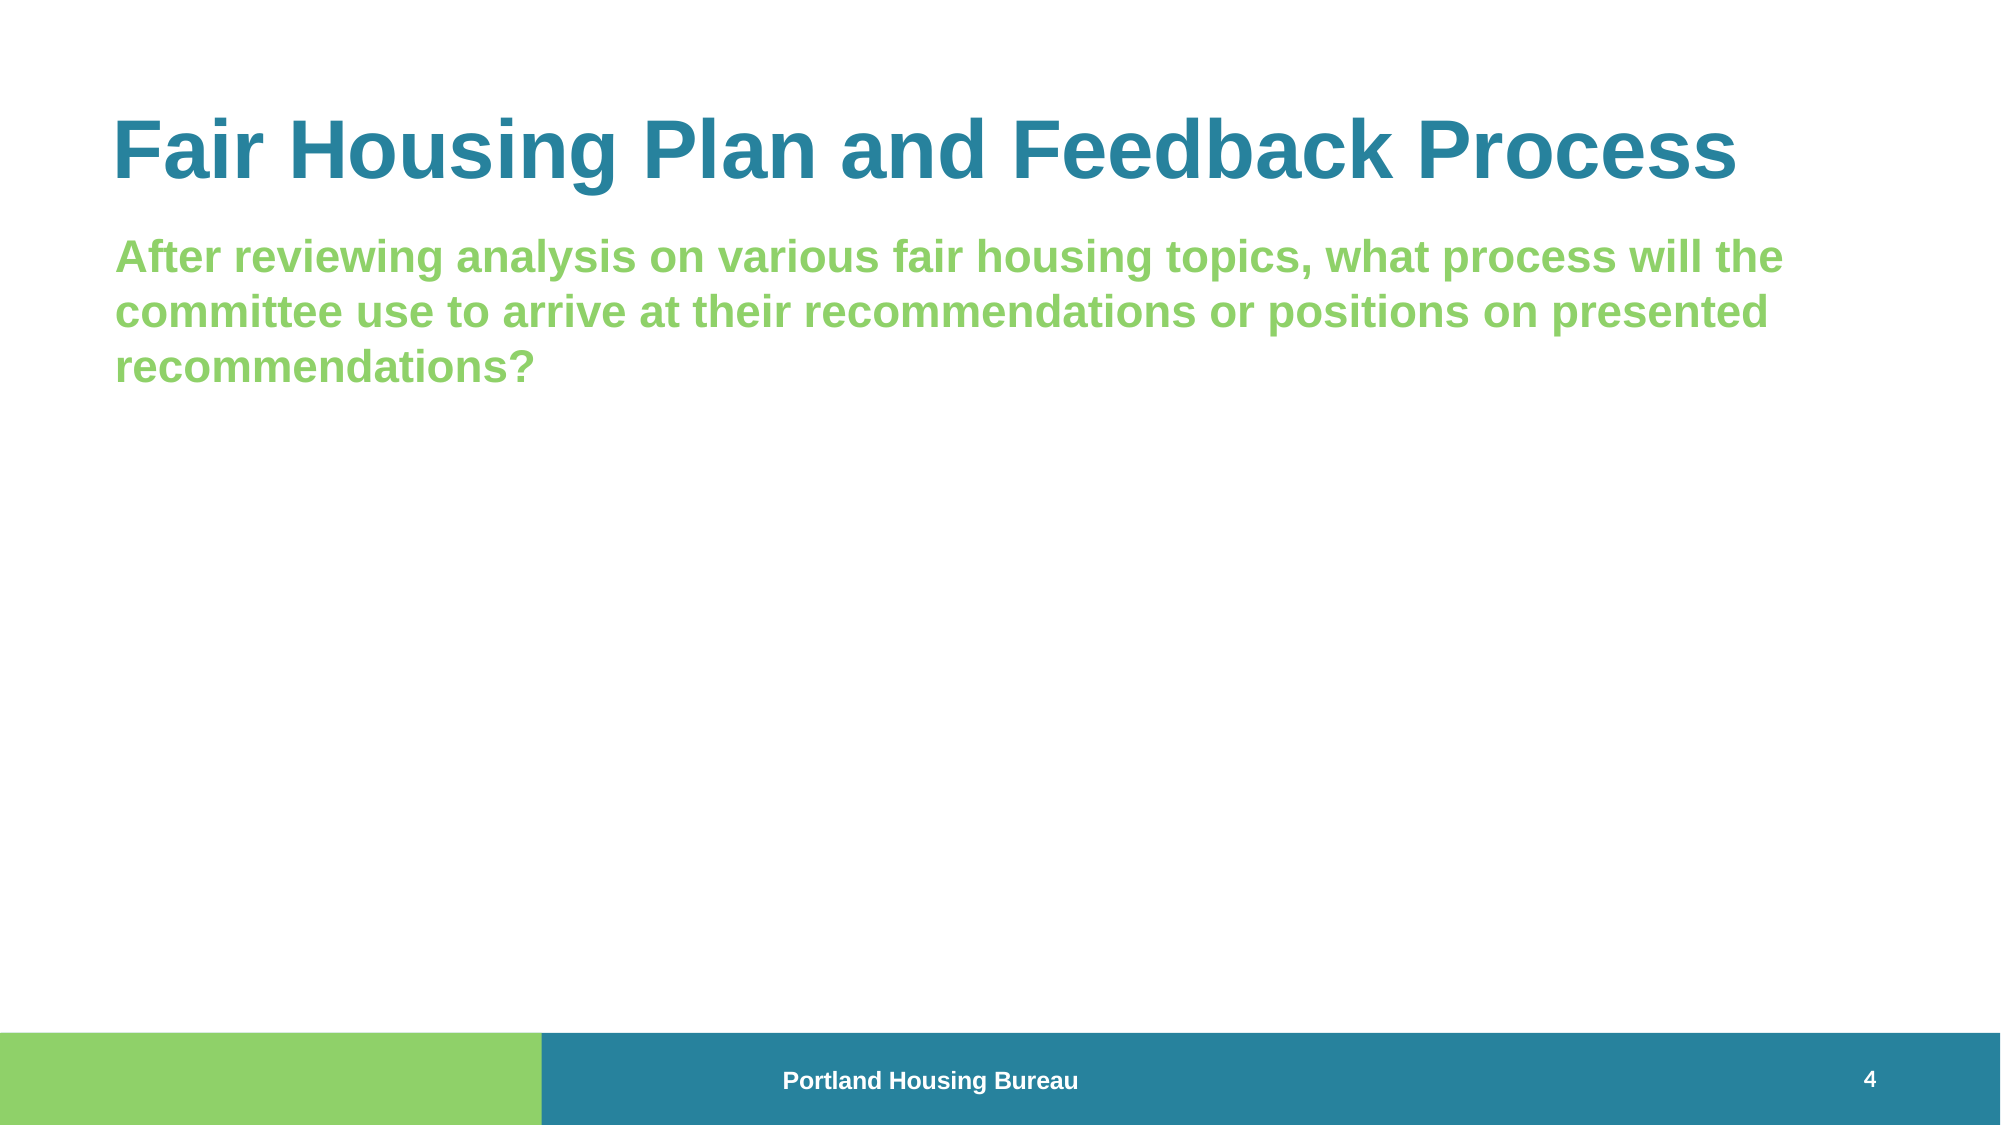

# Fair Housing Plan and Feedback Process
After reviewing analysis on various fair housing topics, what process will the committee use to arrive at their recommendations or positions on presented recommendations?
Portland Housing Bureau